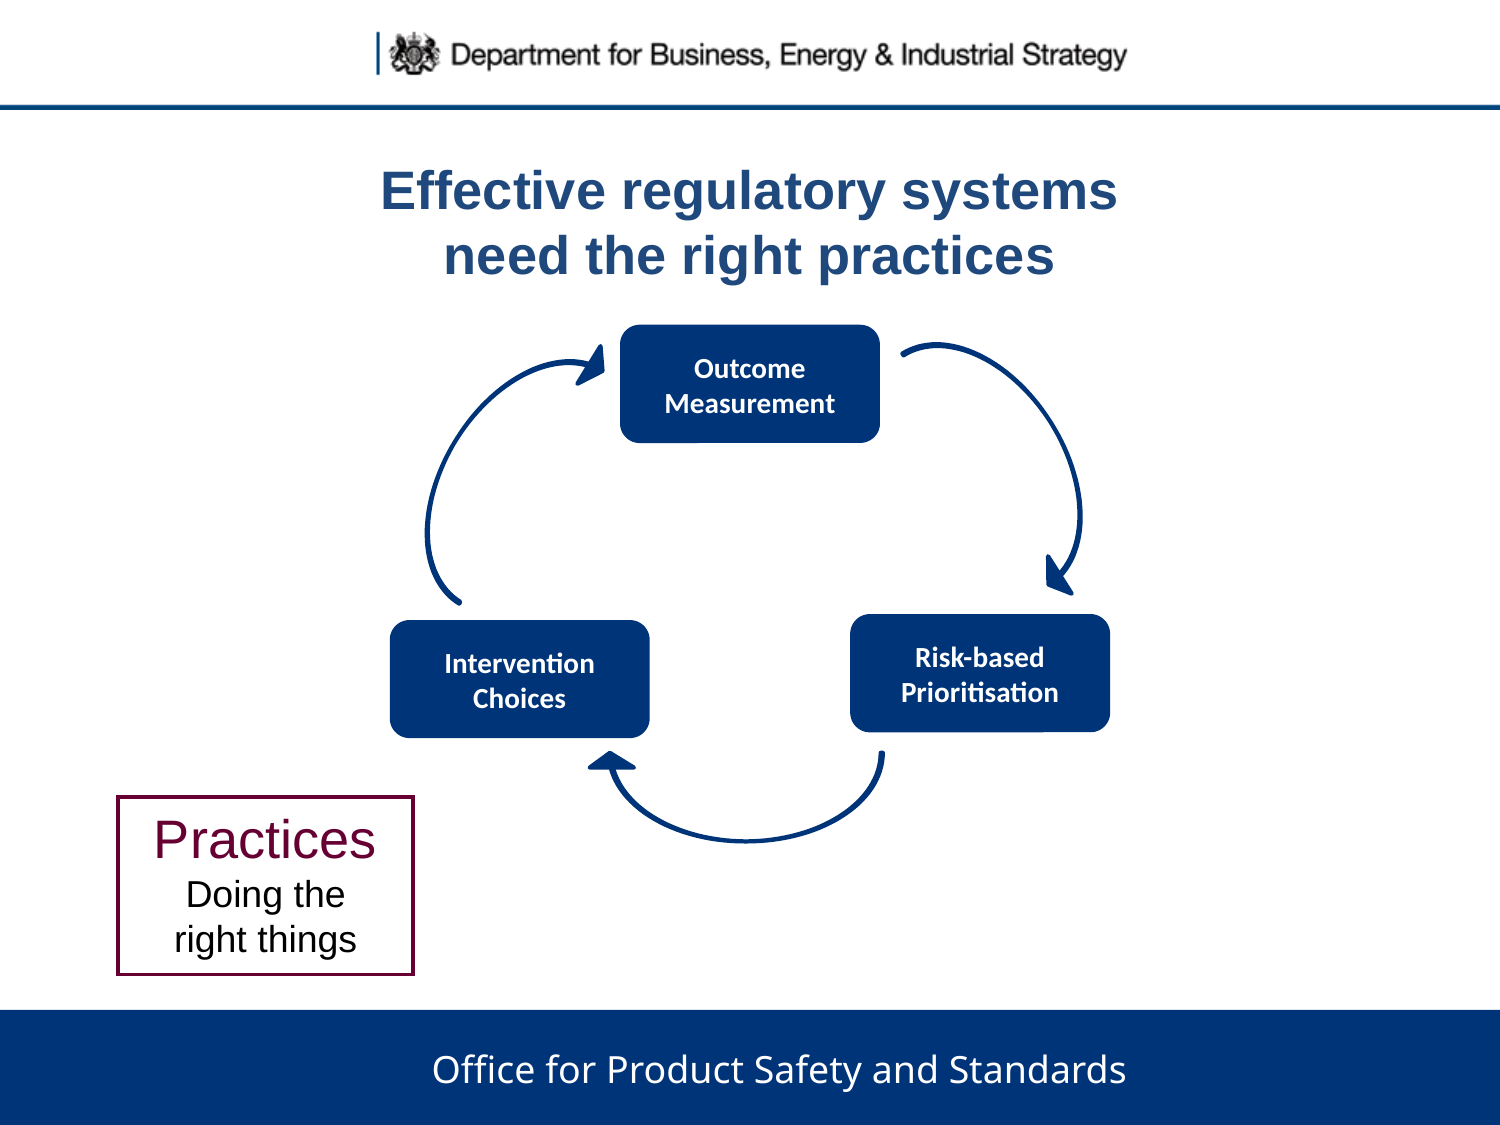

Effective regulatory systems
need the right practices
Outcome Measurement
Risk-based Prioritisation
Intervention Choices
Practices
Doing the
right things
Office for Product Safety and Standards